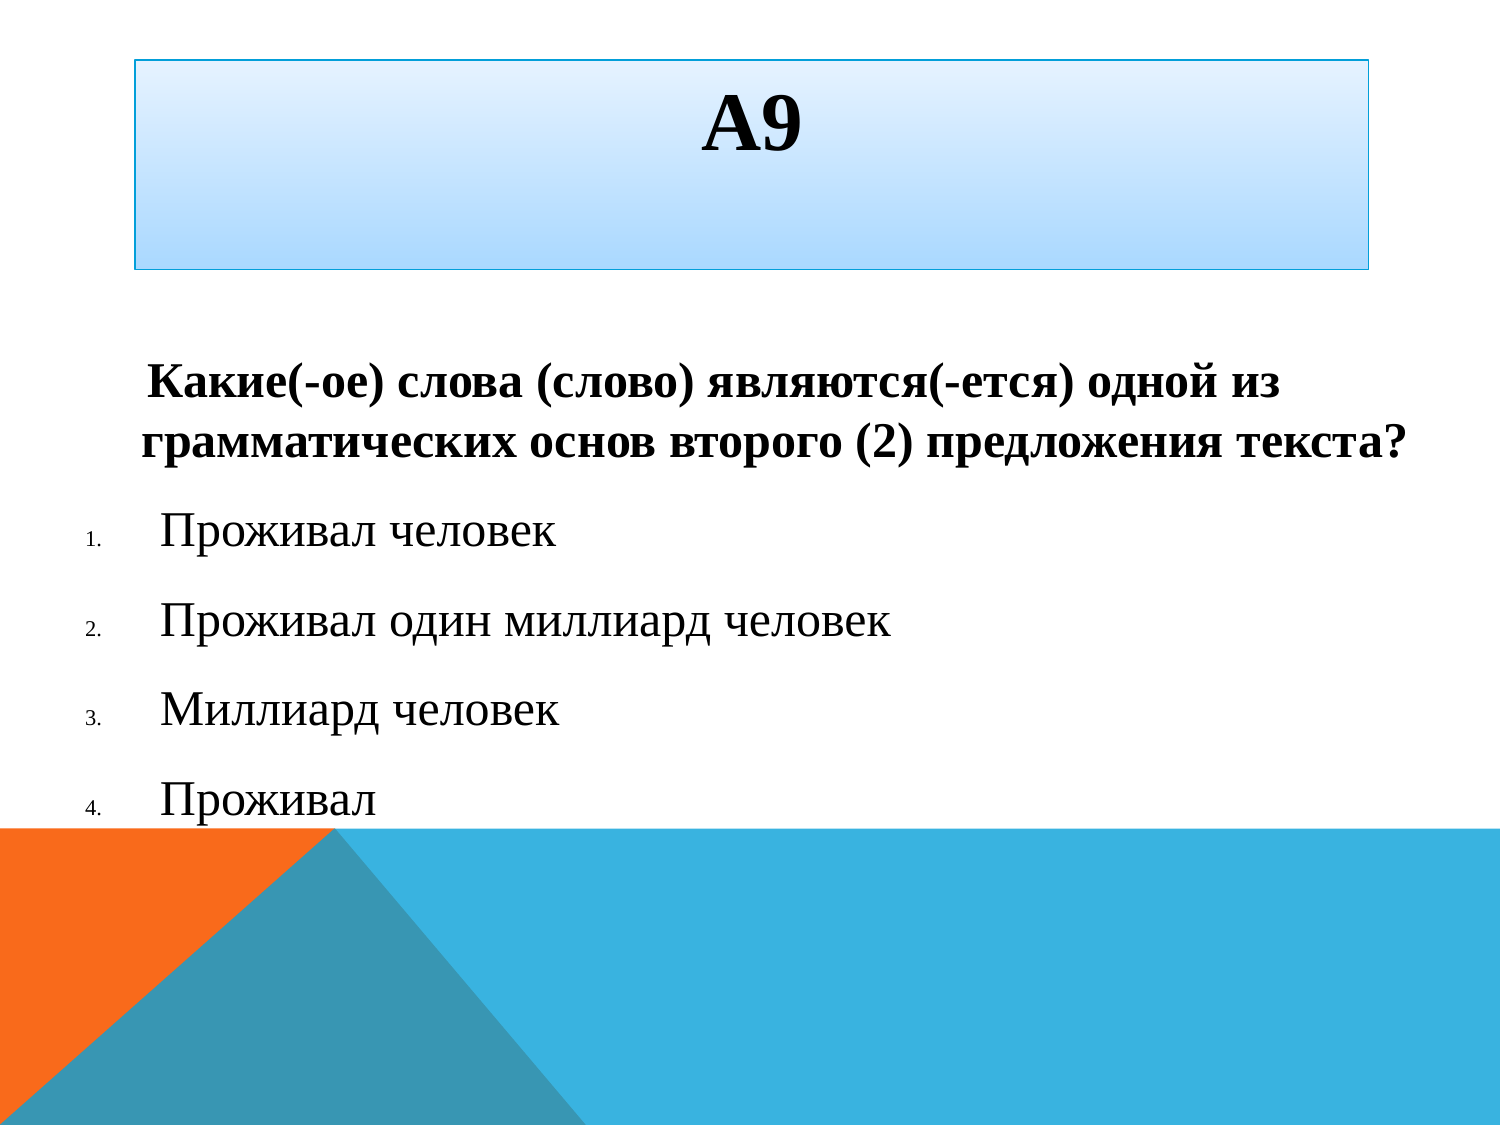

# А9
 Какие(-ое) слова (слово) являются(-ется) одной из грамматических основ второго (2) предложения текста?
Проживал человек
Проживал один миллиард человек
Миллиард человек
Проживал